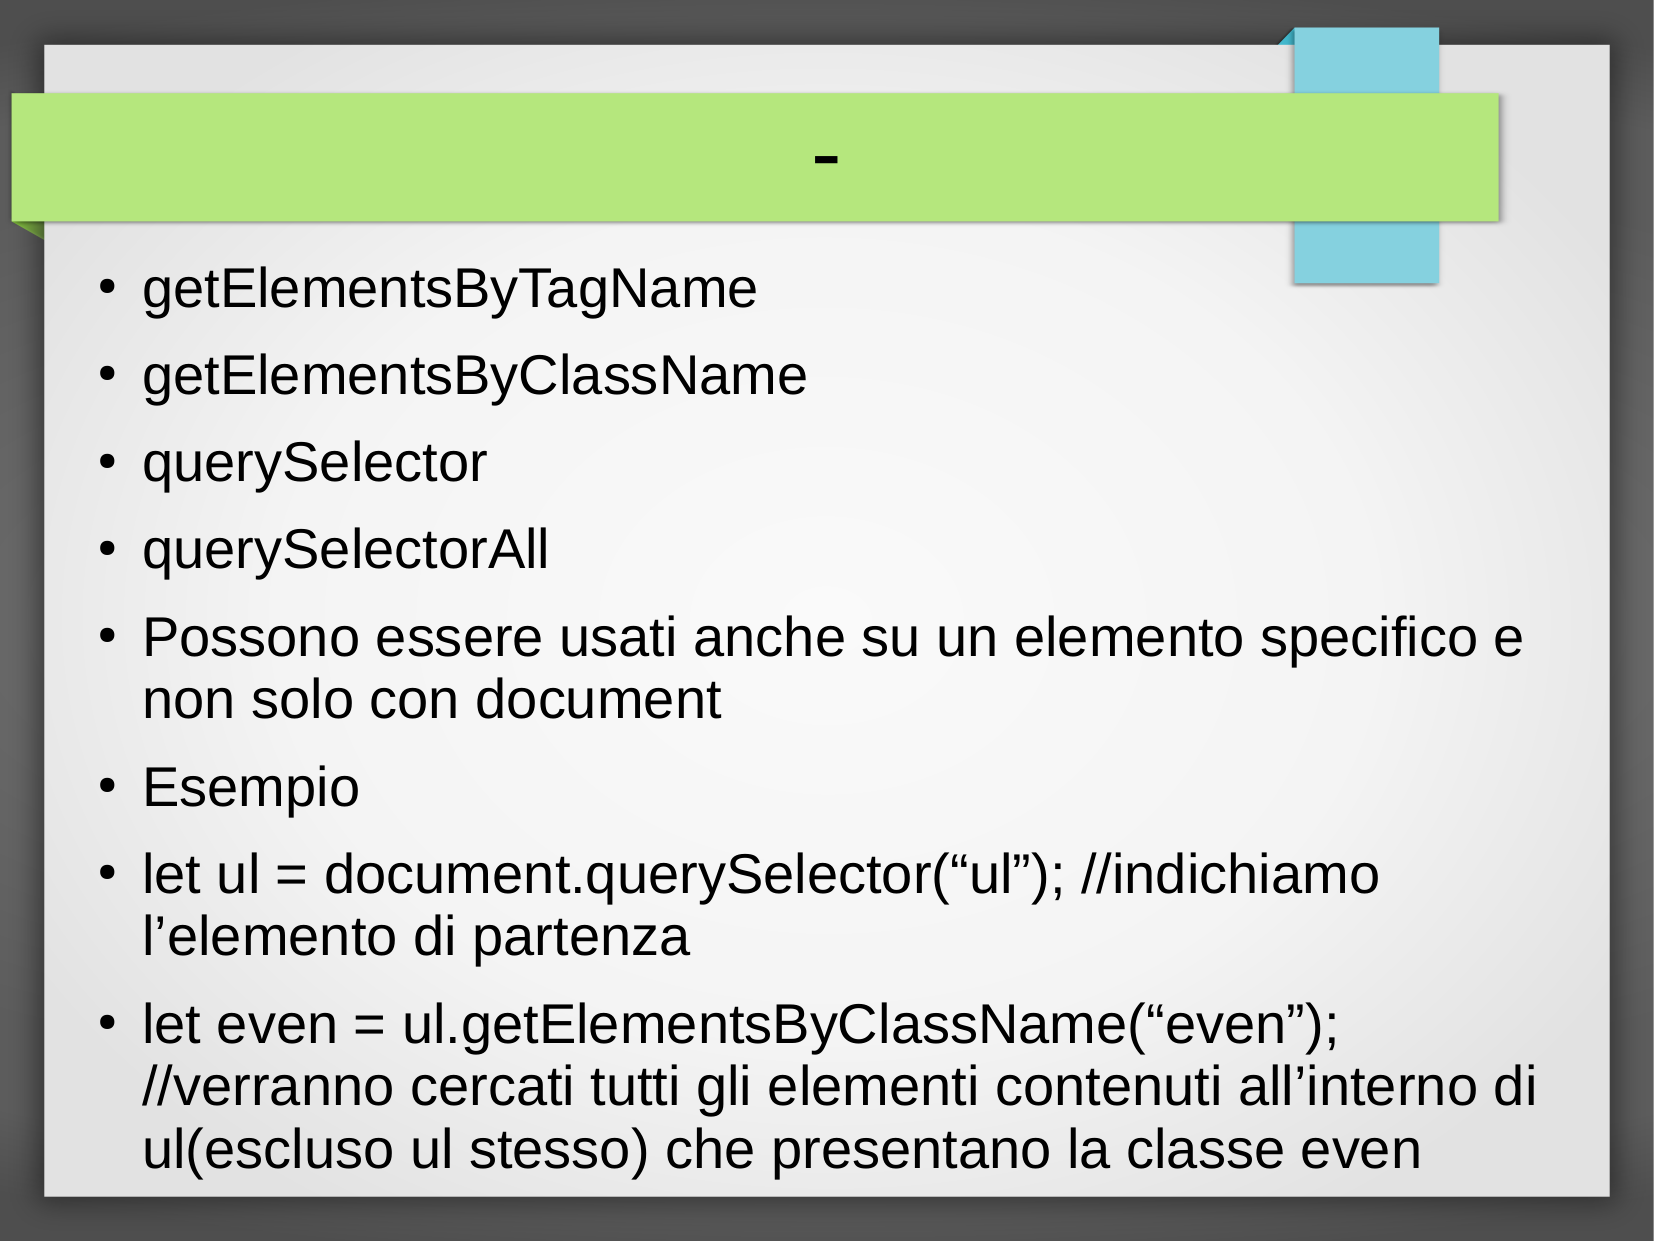

# -
getElementsByTagName
getElementsByClassName
querySelector
querySelectorAll
Possono essere usati anche su un elemento specifico e non solo con document
Esempio
let ul = document.querySelector(“ul”); //indichiamo l’elemento di partenza
let even = ul.getElementsByClassName(“even”); //verranno cercati tutti gli elementi contenuti all’interno di ul(escluso ul stesso) che presentano la classe even